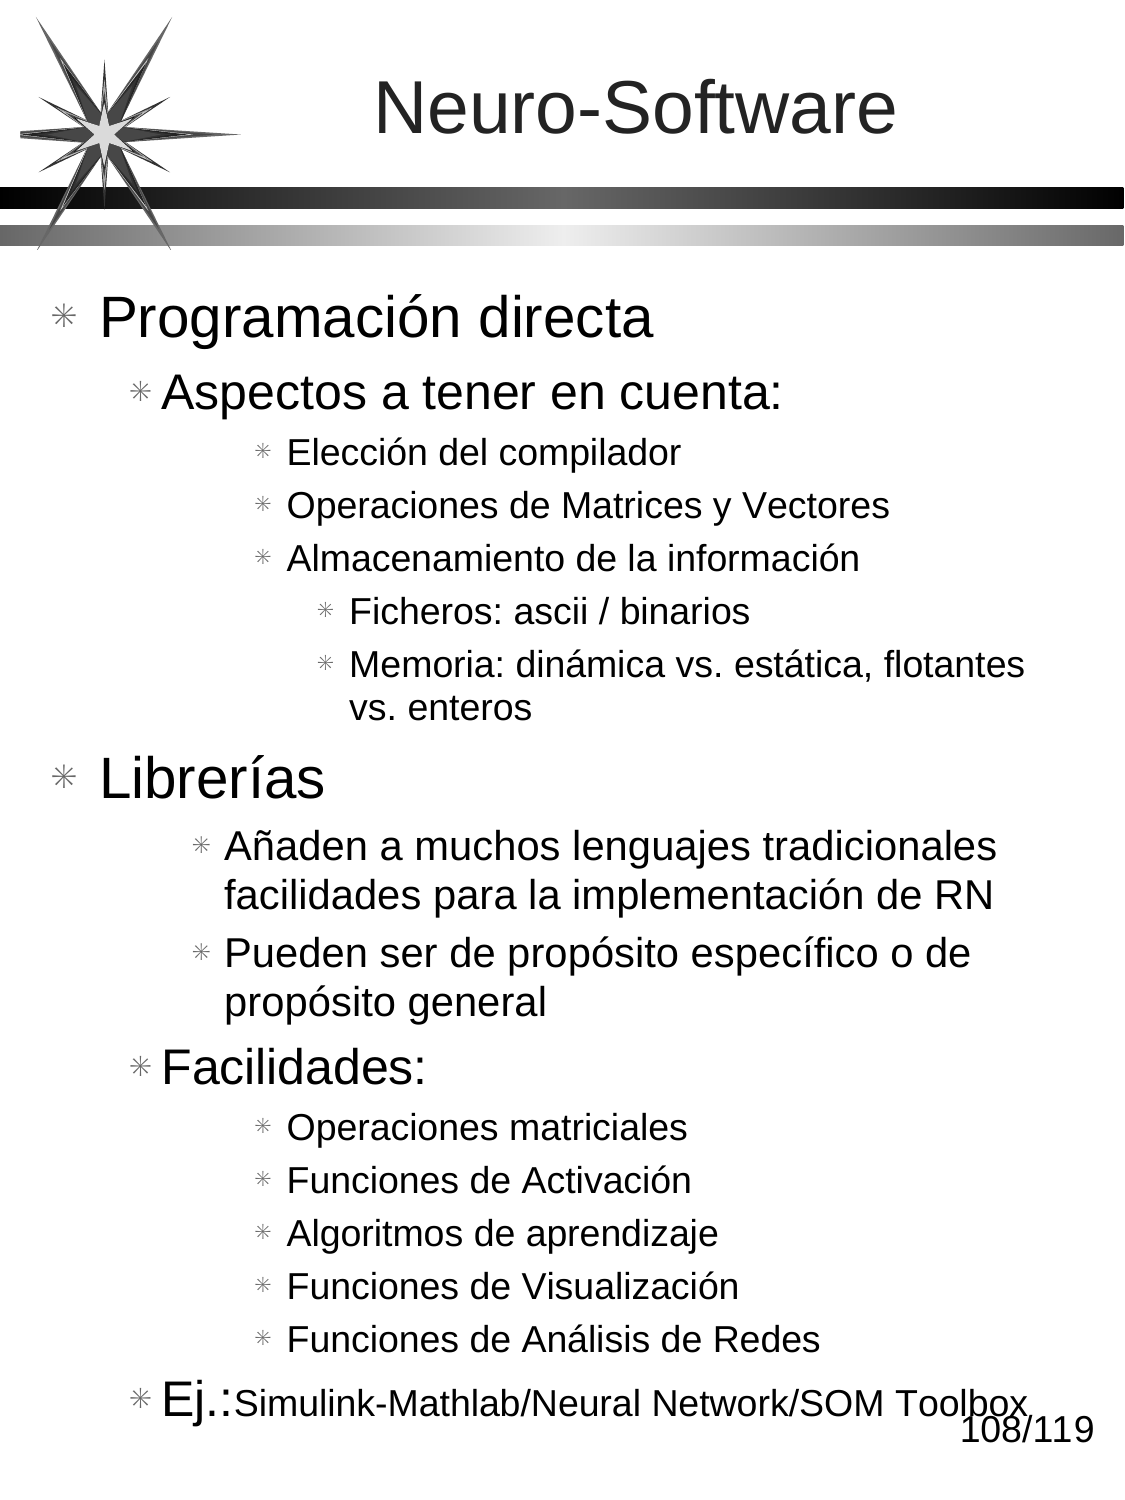

# Neuro-Software
Programación directa
Aspectos a tener en cuenta:
Elección del compilador
Operaciones de Matrices y Vectores
Almacenamiento de la información
Ficheros: ascii / binarios
Memoria: dinámica vs. estática, flotantes vs. enteros
Librerías
Añaden a muchos lenguajes tradicionales facilidades para la implementación de RN
Pueden ser de propósito específico o de propósito general
Facilidades:
Operaciones matriciales
Funciones de Activación
Algoritmos de aprendizaje
Funciones de Visualización
Funciones de Análisis de Redes
Ej.:Simulink-Mathlab/Neural Network/SOM Toolbox